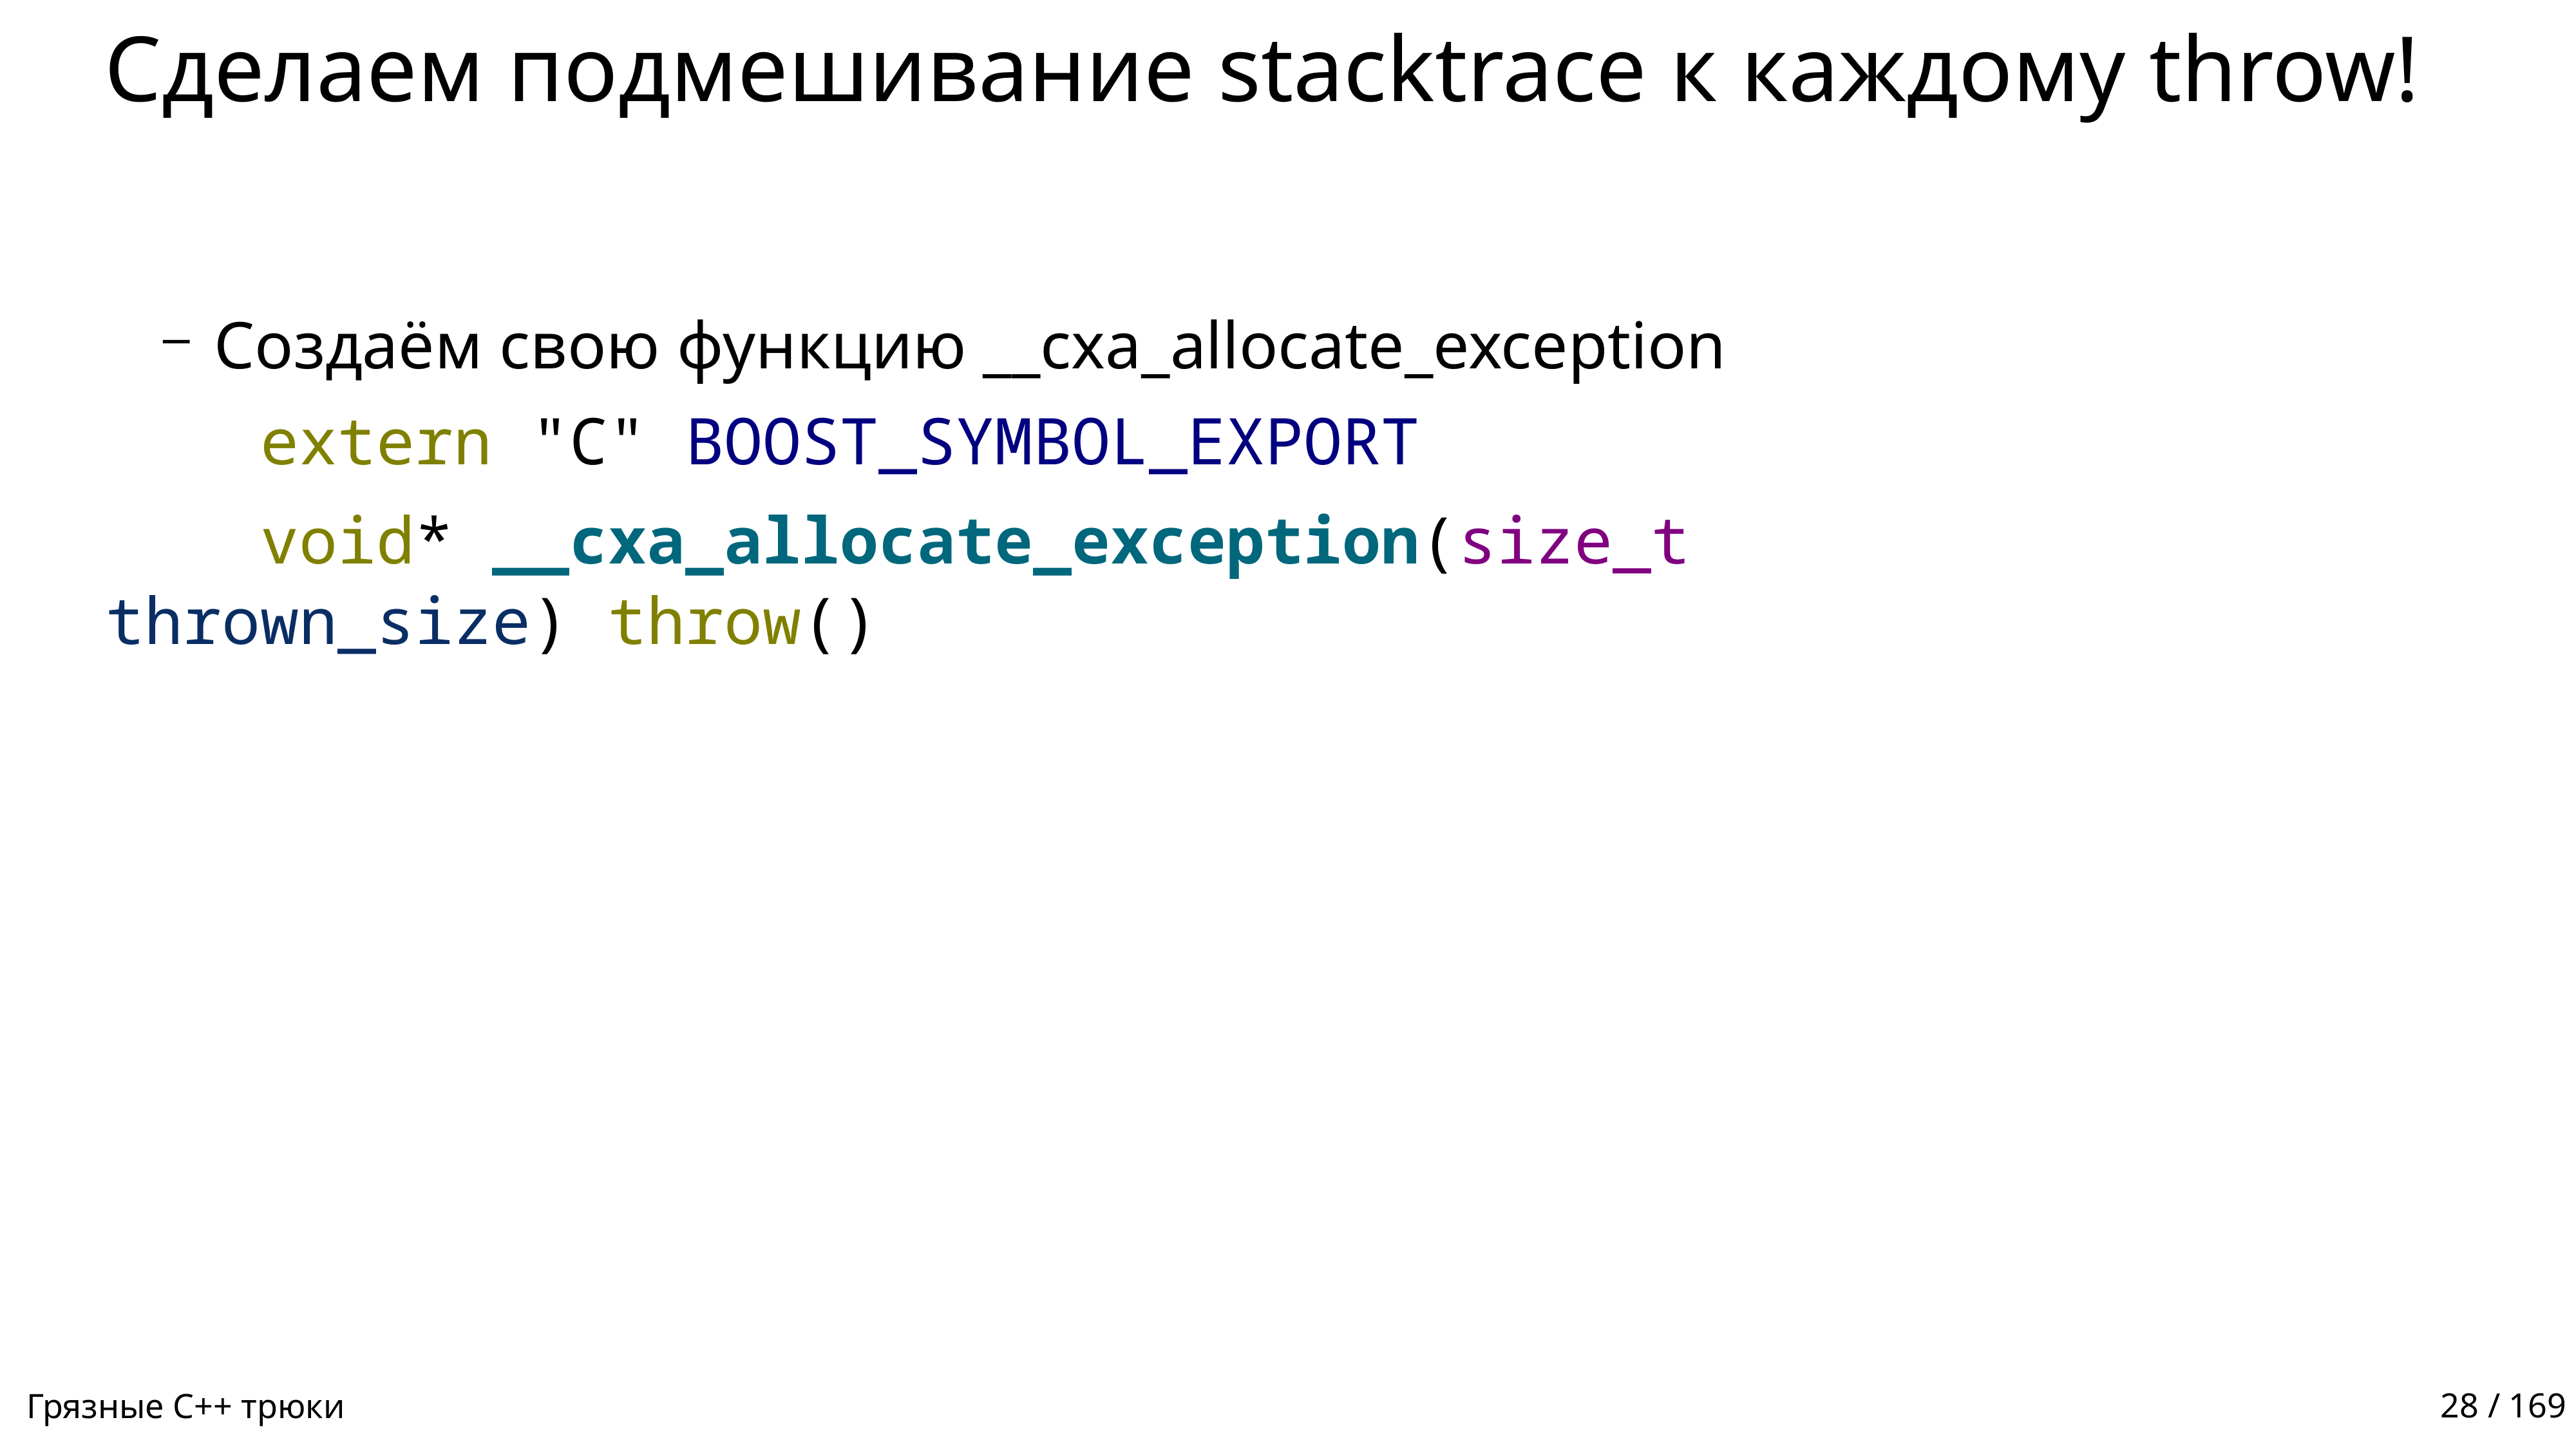

Сделаем подмешивание stacktrace к каждому throw!
# Создаём свою функцию __cxa_allocate_exception
 extern "C" BOOST_SYMBOL_EXPORT
 void* __cxa_allocate_exception(size_t thrown_size) throw()
Грязные C++ трюки